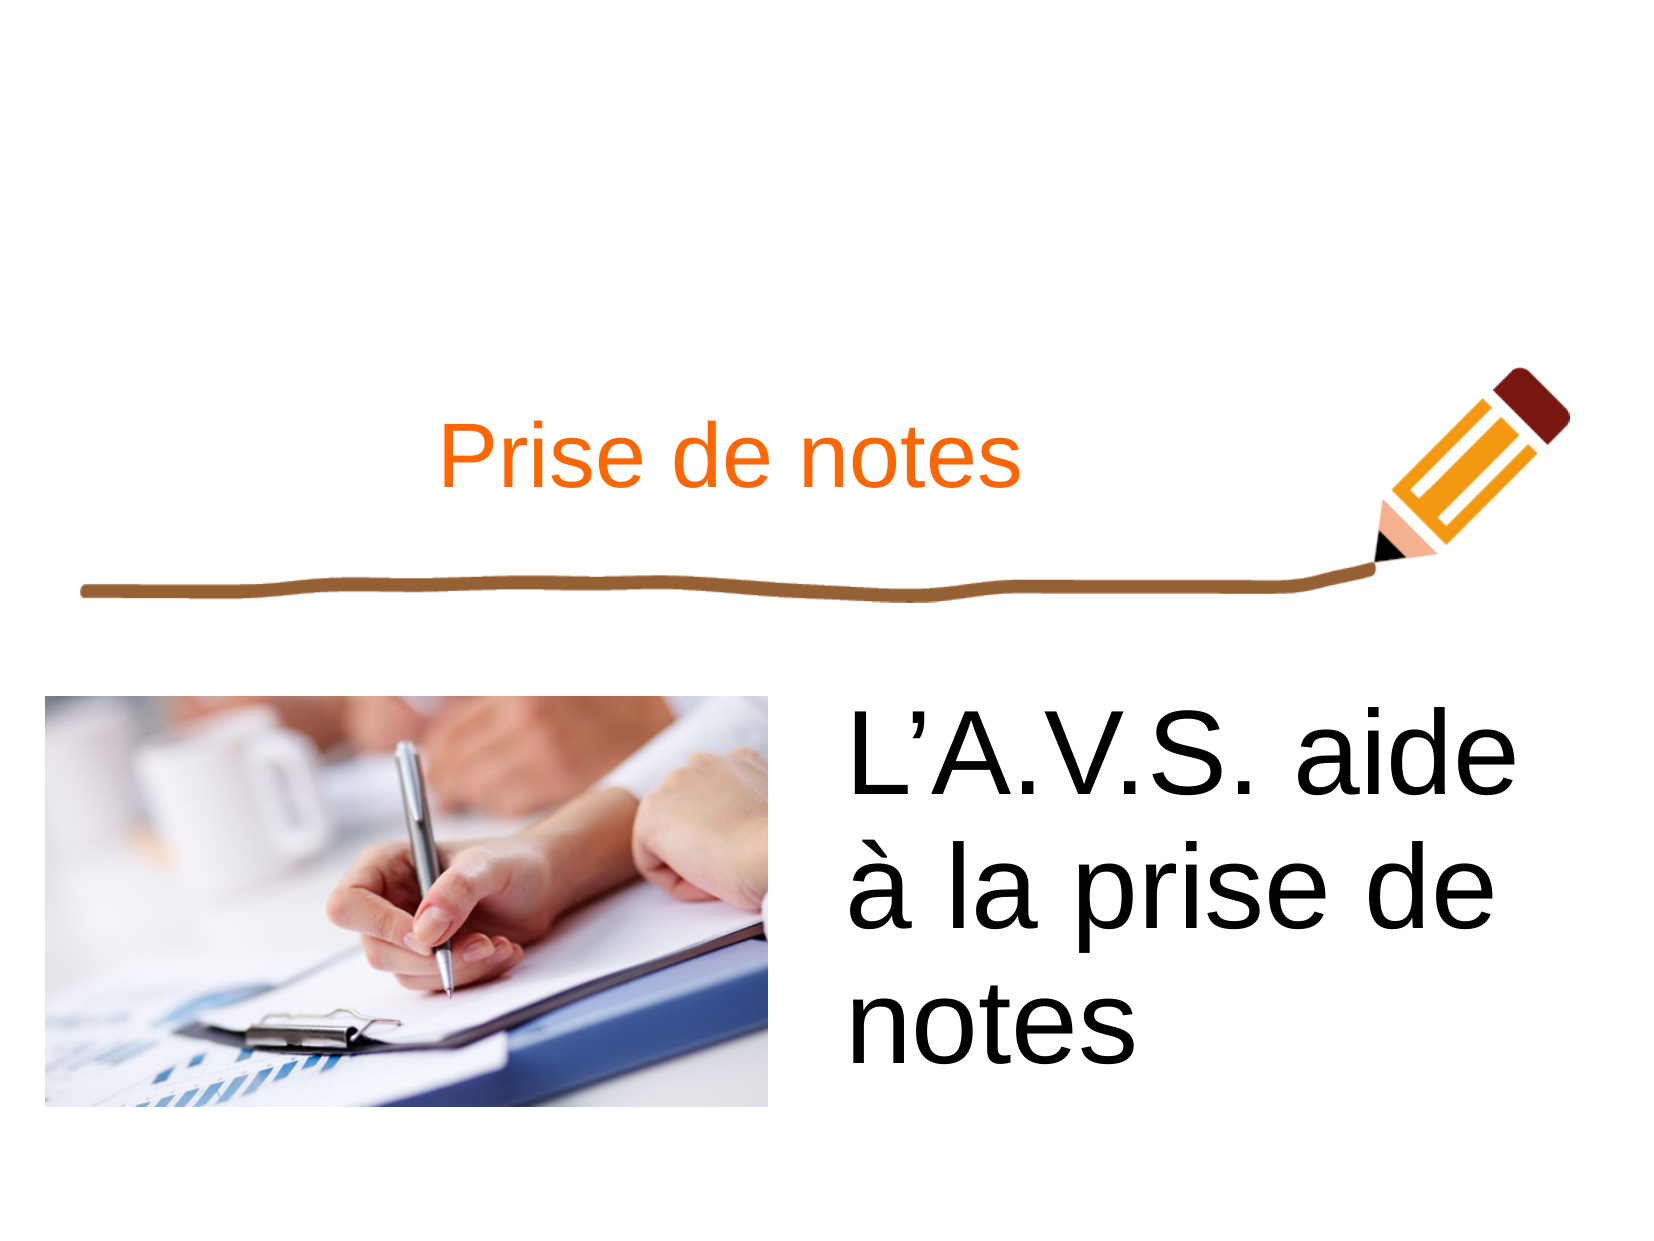

# Prise de notes
L’A.V.S. aide à la prise de notes